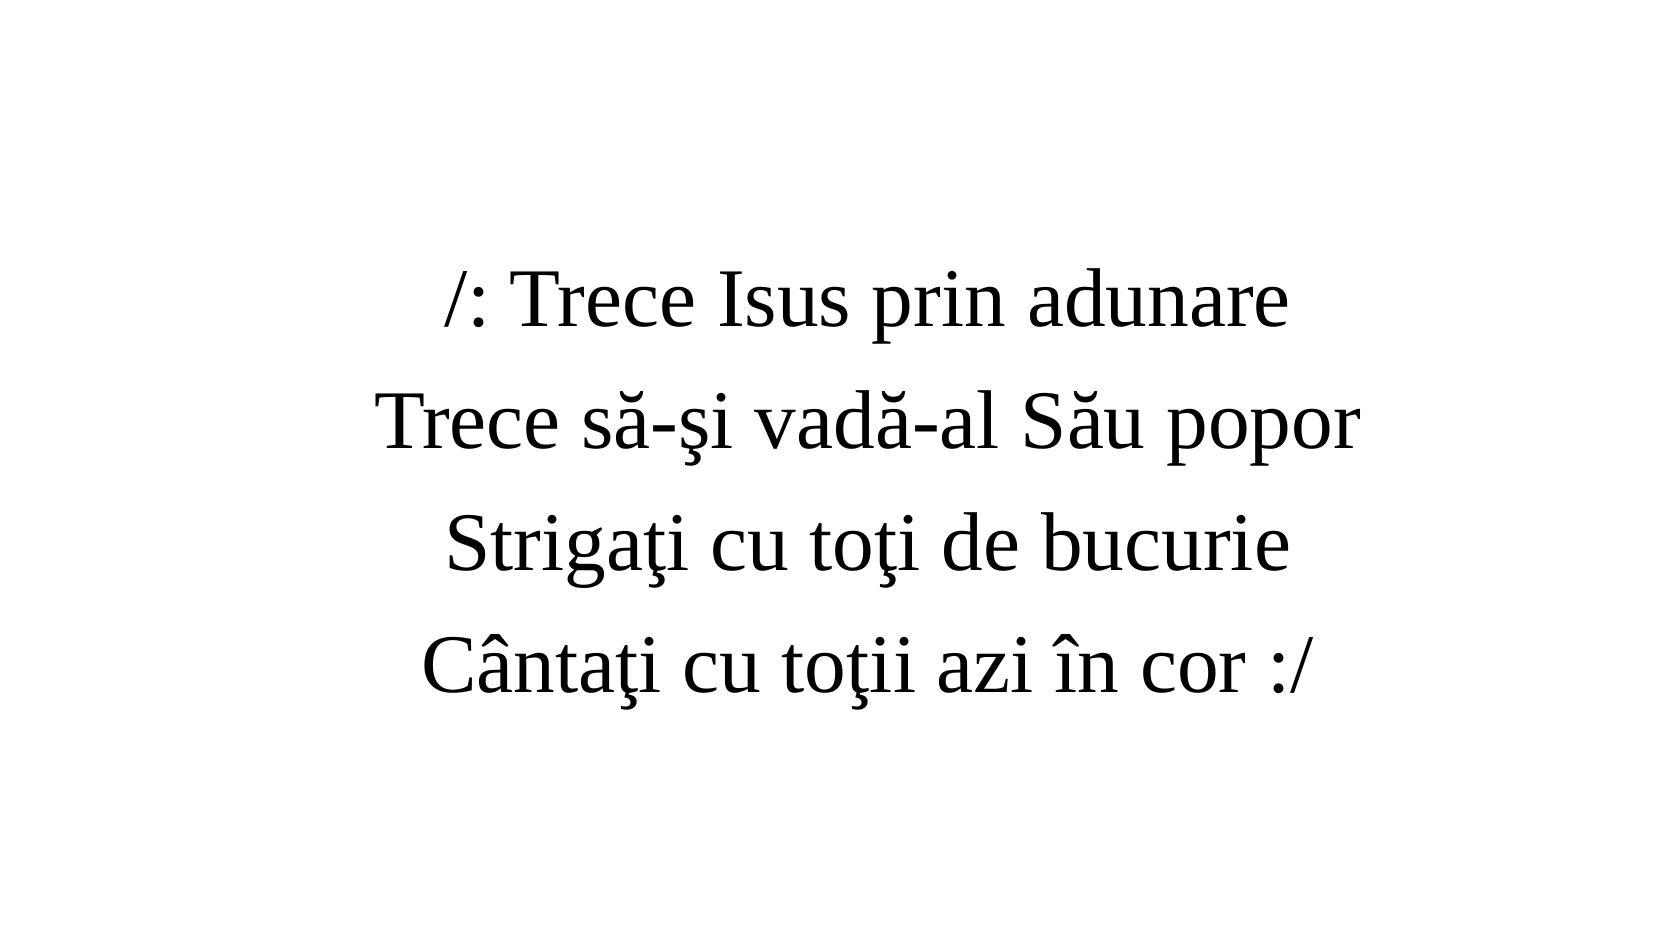

# /: Trece Isus prin adunare
Trece să-şi vadă-al Său popor
Strigaţi cu toţi de bucurie
Cântaţi cu toţii azi în cor :/